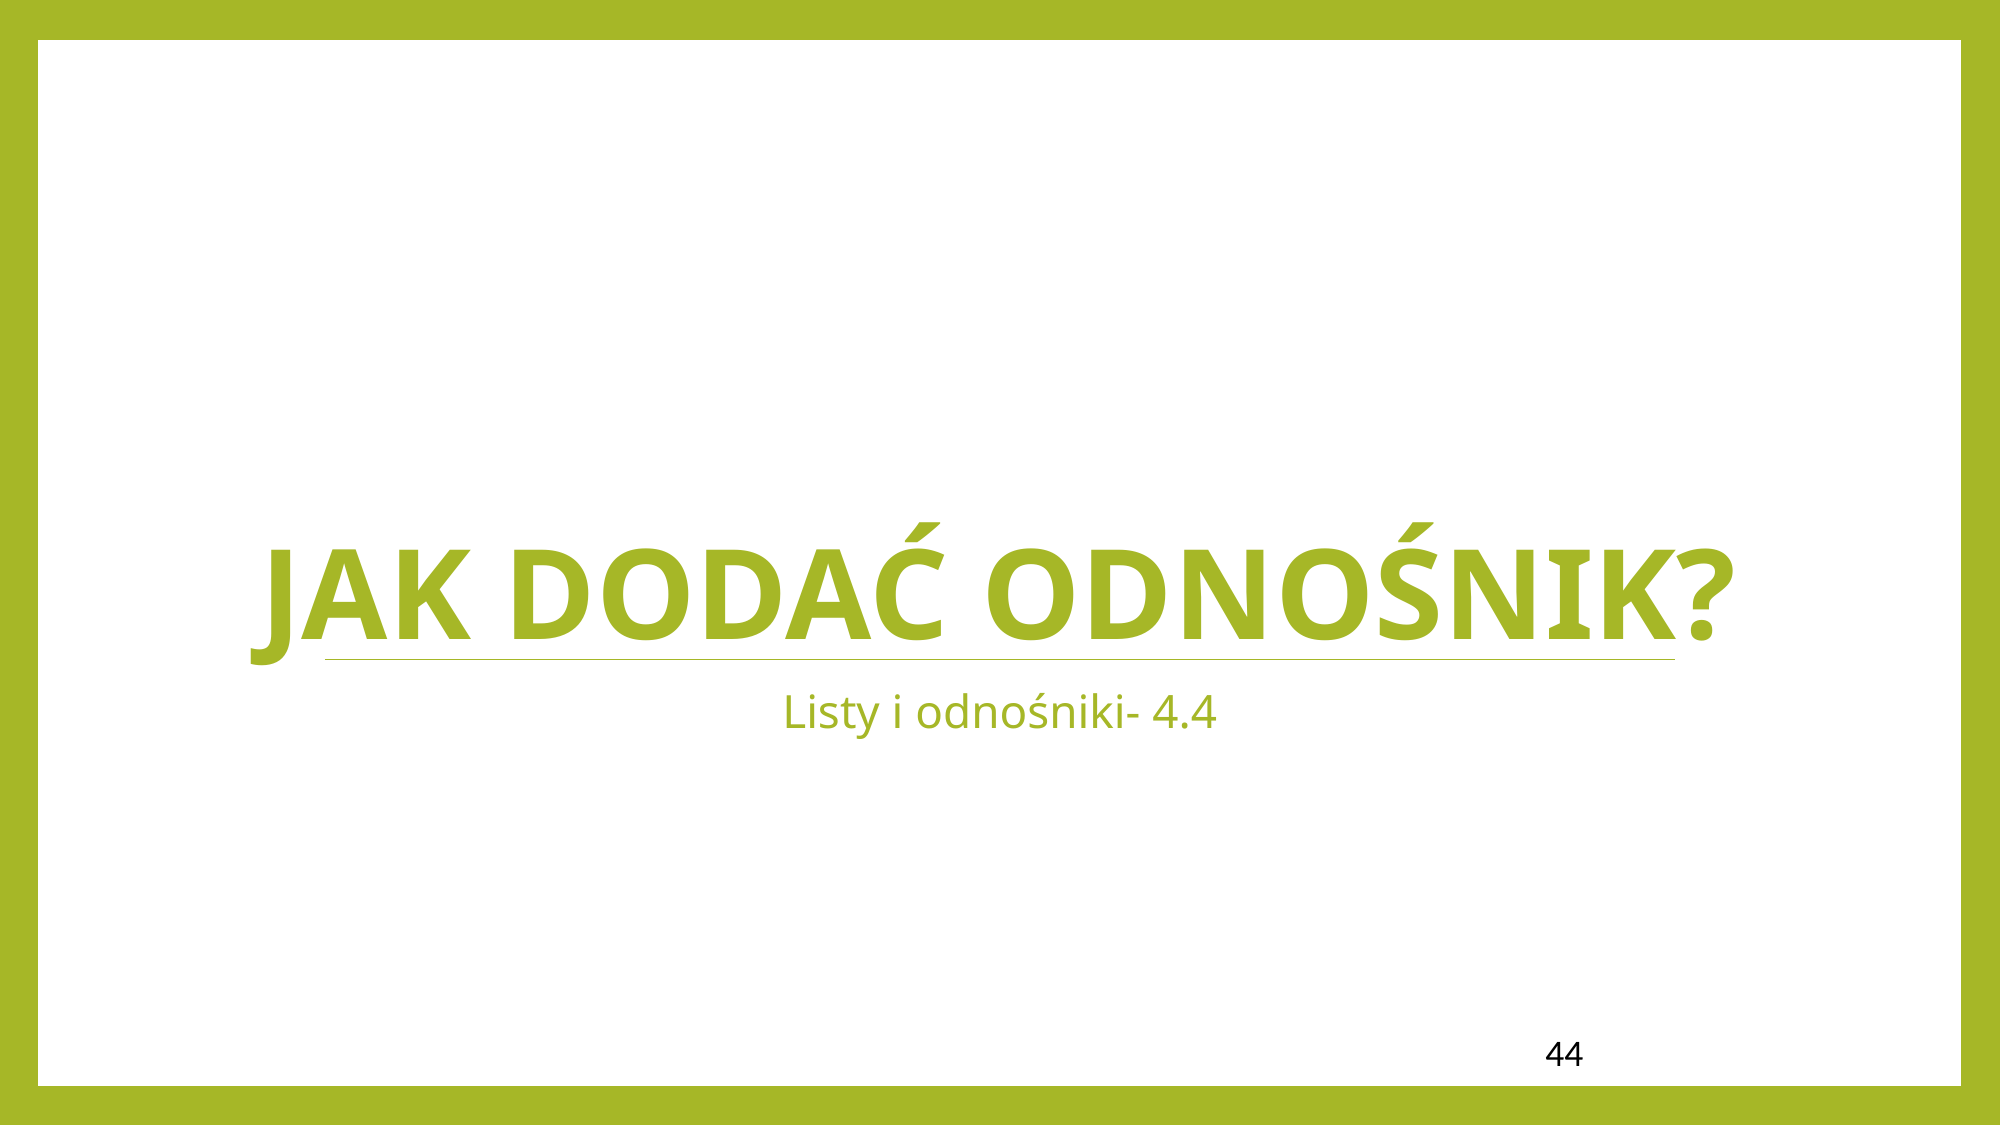

# JAK DODAĆ ODNOŚNIK?
Listy i odnośniki- 4.4